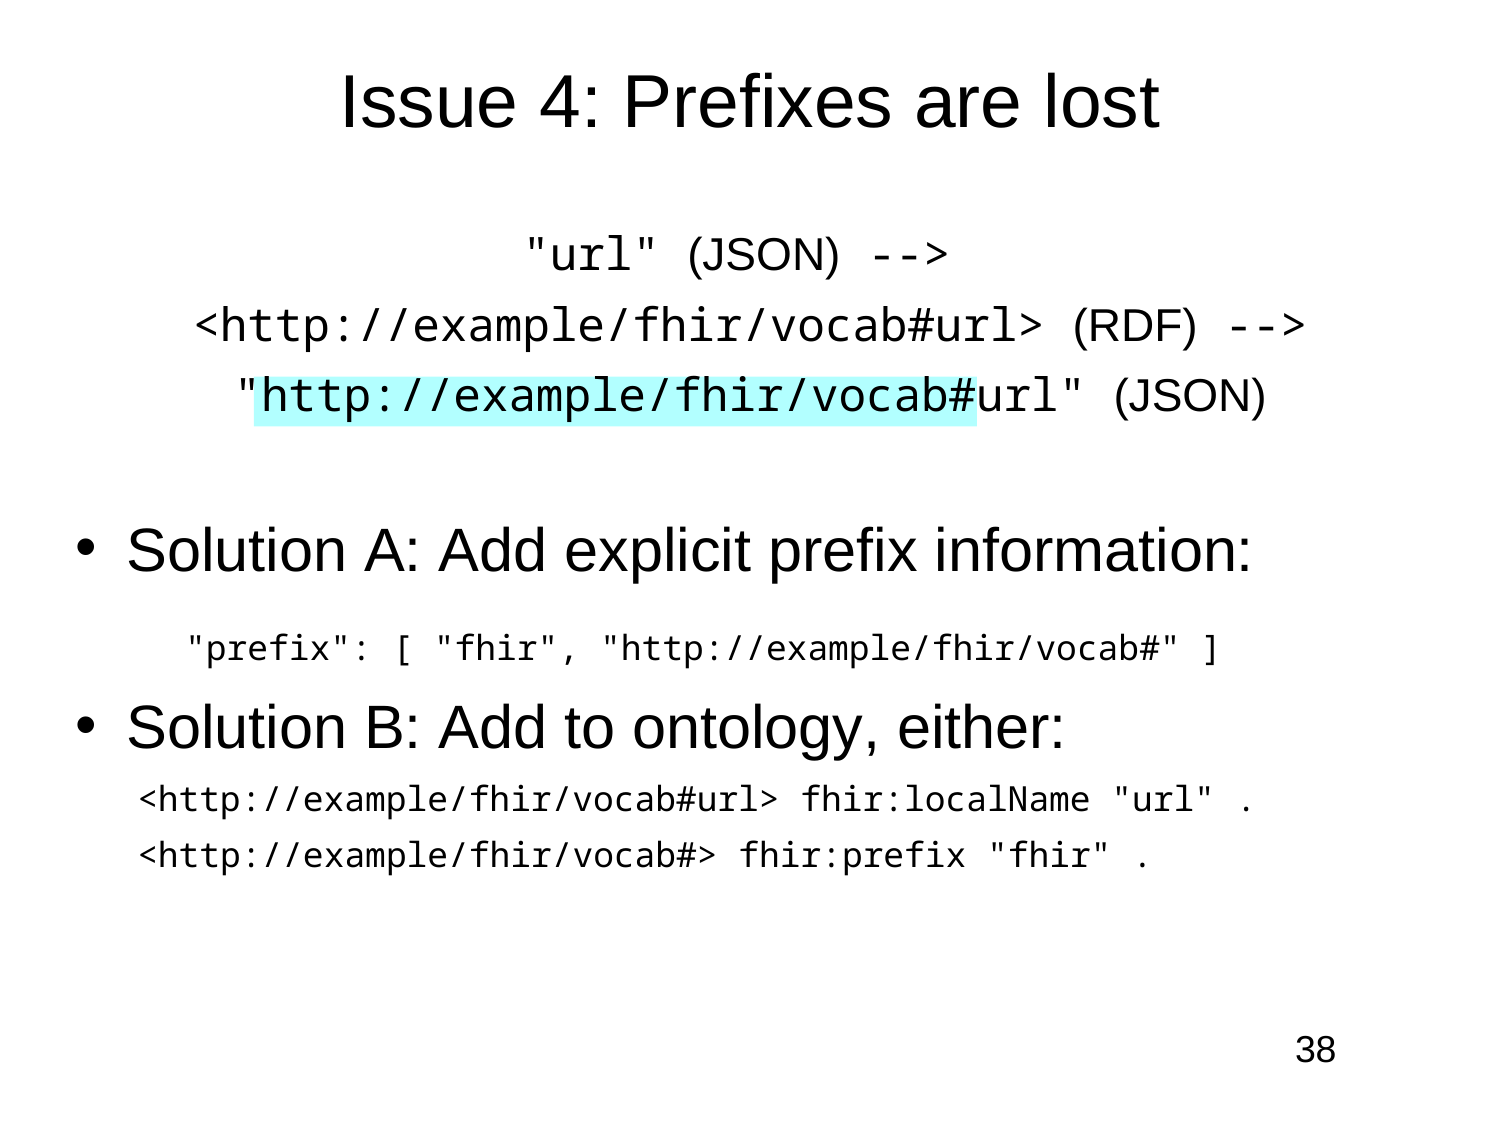

# Issue 4: Prefixes are lost
"url" (JSON) -->
<http://example/fhir/vocab#url> (RDF) -->
"http://example/fhir/vocab#url" (JSON)
Solution A: Add explicit prefix information:
 "prefix": [ "fhir", "http://example/fhir/vocab#" ]
Solution B: Add to ontology, either:
 <http://example/fhir/vocab#url> fhir:localName "url" .
 <http://example/fhir/vocab#> fhir:prefix "fhir" .
38